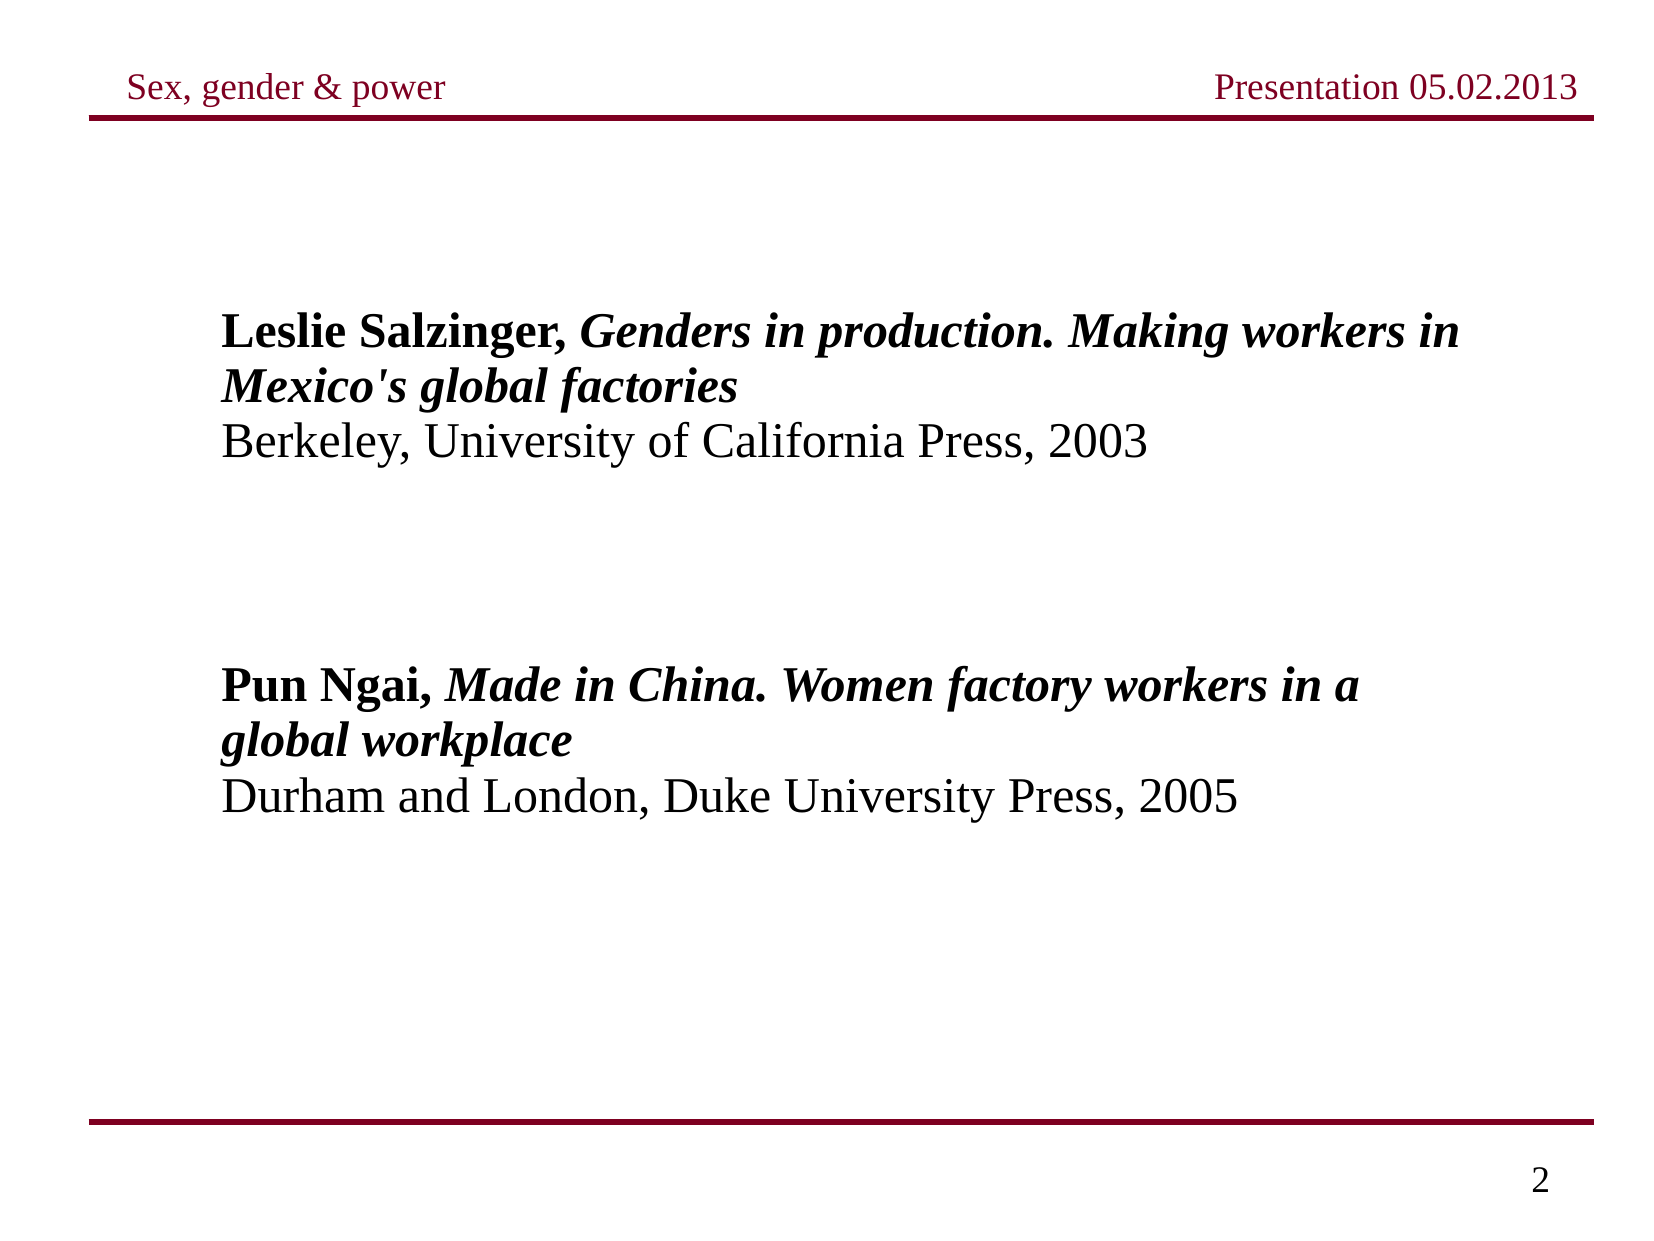

Sex, gender & power Presentation 05.02.2013
Leslie Salzinger, Genders in production. Making workers in Mexico's global factories
Berkeley, University of California Press, 2003
Pun Ngai, Made in China. Women factory workers in a global workplace
Durham and London, Duke University Press, 2005